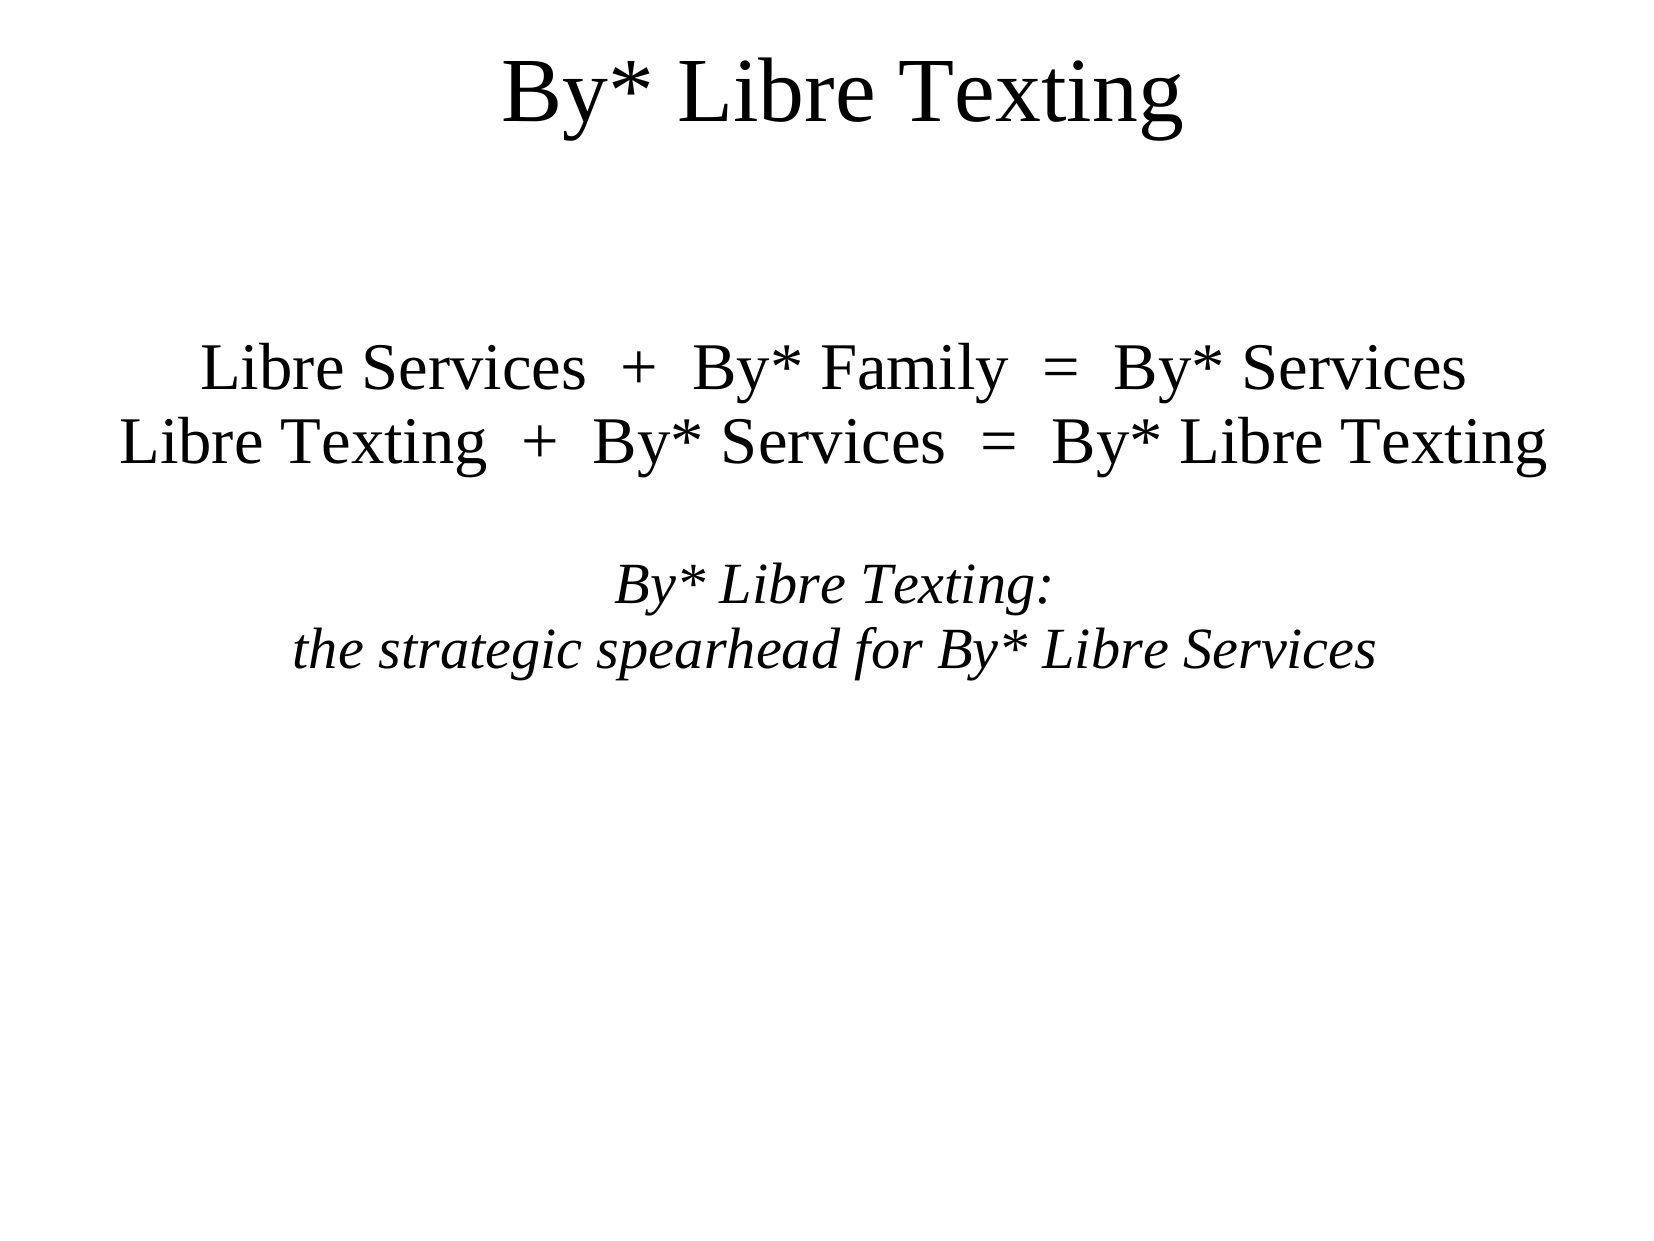

# By* Libre Texting
Libre Services + By* Family = By* Services
Libre Texting + By* Services = By* Libre Texting
By* Libre Texting:
the strategic spearhead for By* Libre Services